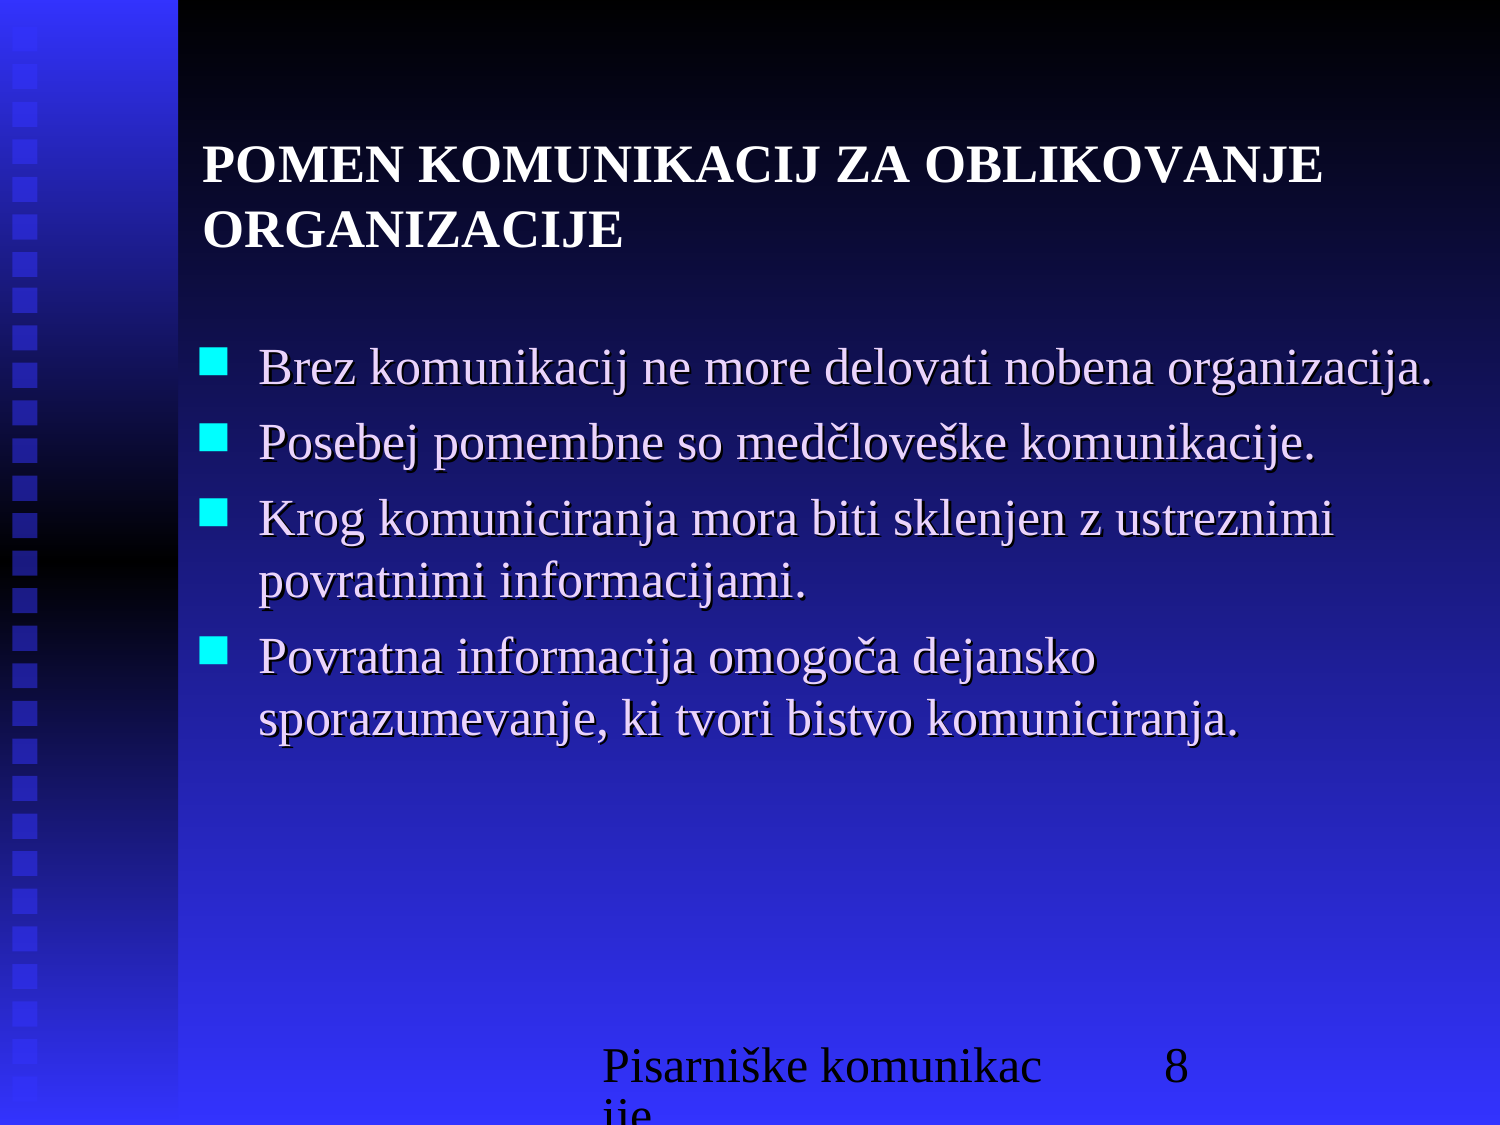

# POMEN KOMUNIKACIJ ZA OBLIKOVANJE ORGANIZACIJE
Brez komunikacij ne more delovati nobena organizacija.
Posebej pomembne so medčloveške komunikacije.
Krog komuniciranja mora biti sklenjen z ustreznimi povratnimi informacijami.
Povratna informacija omogoča dejansko sporazumevanje, ki tvori bistvo komuniciranja.
Pisarniške komunikacije
8